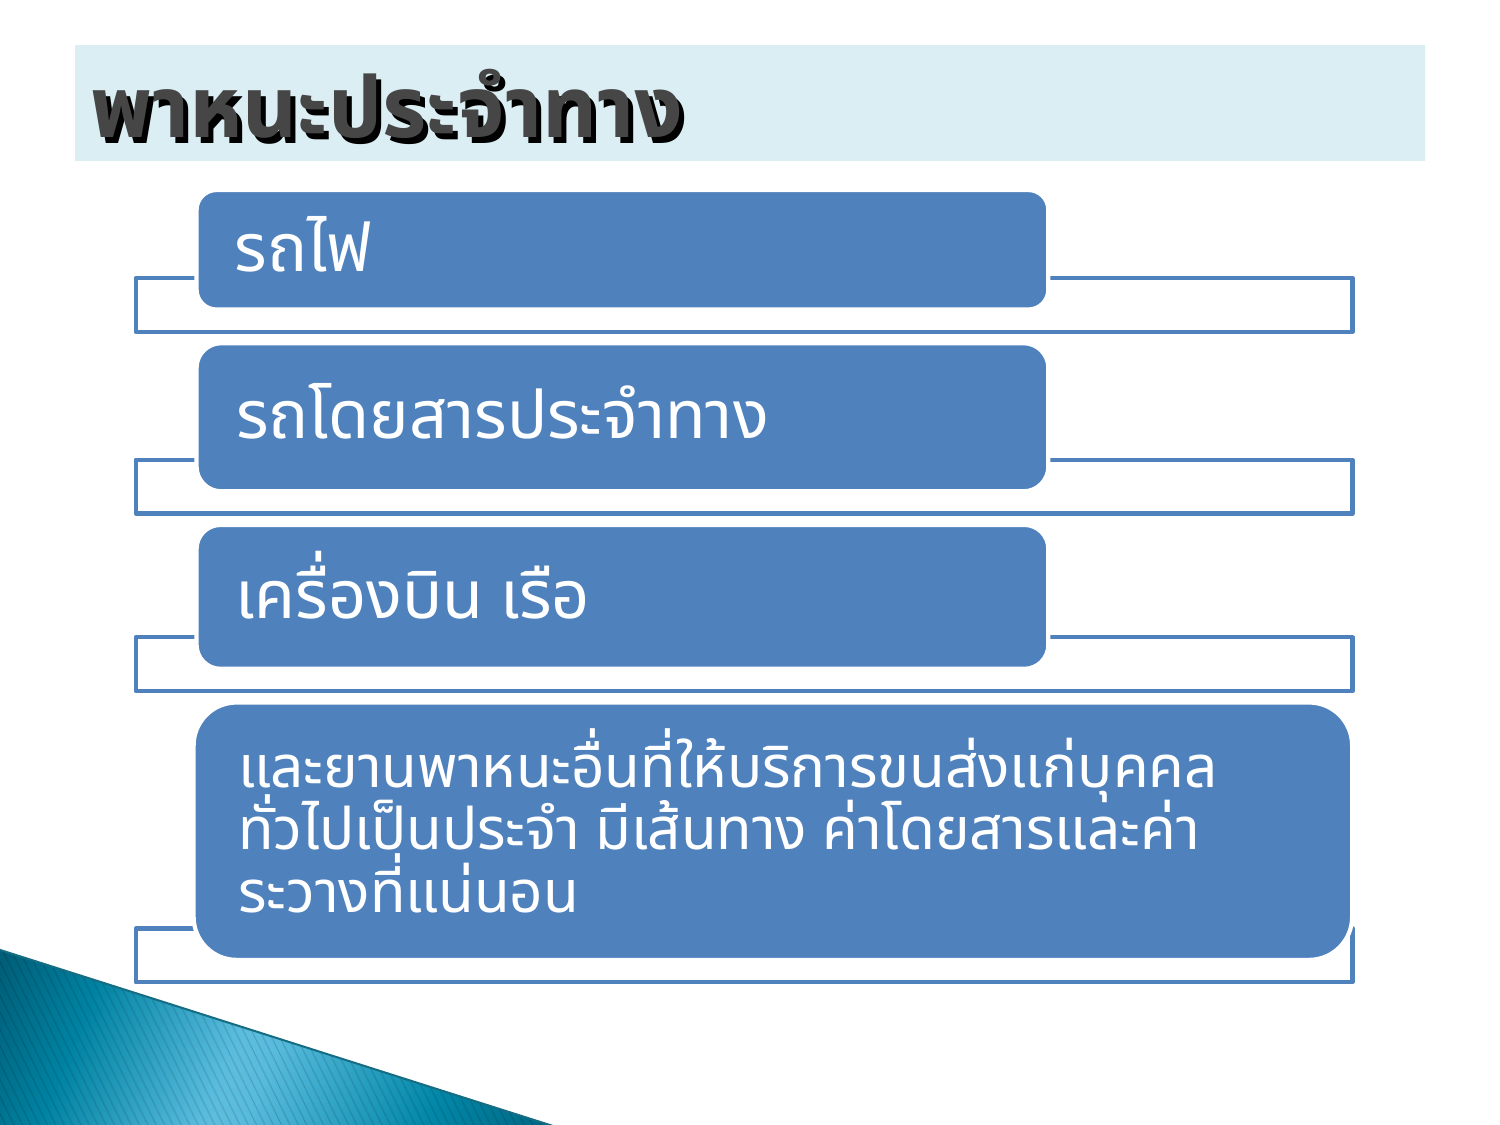

# พาหนะประจำทาง
รถไฟ
รถโดยสารประจำทาง
เครื่องบิน เรือ
และยานพาหนะอื่นที่ให้บริการขนส่งแก่บุคคลทั่วไปเป็นประจำ มีเส้นทาง ค่าโดยสารและค่าระวางที่แน่นอน